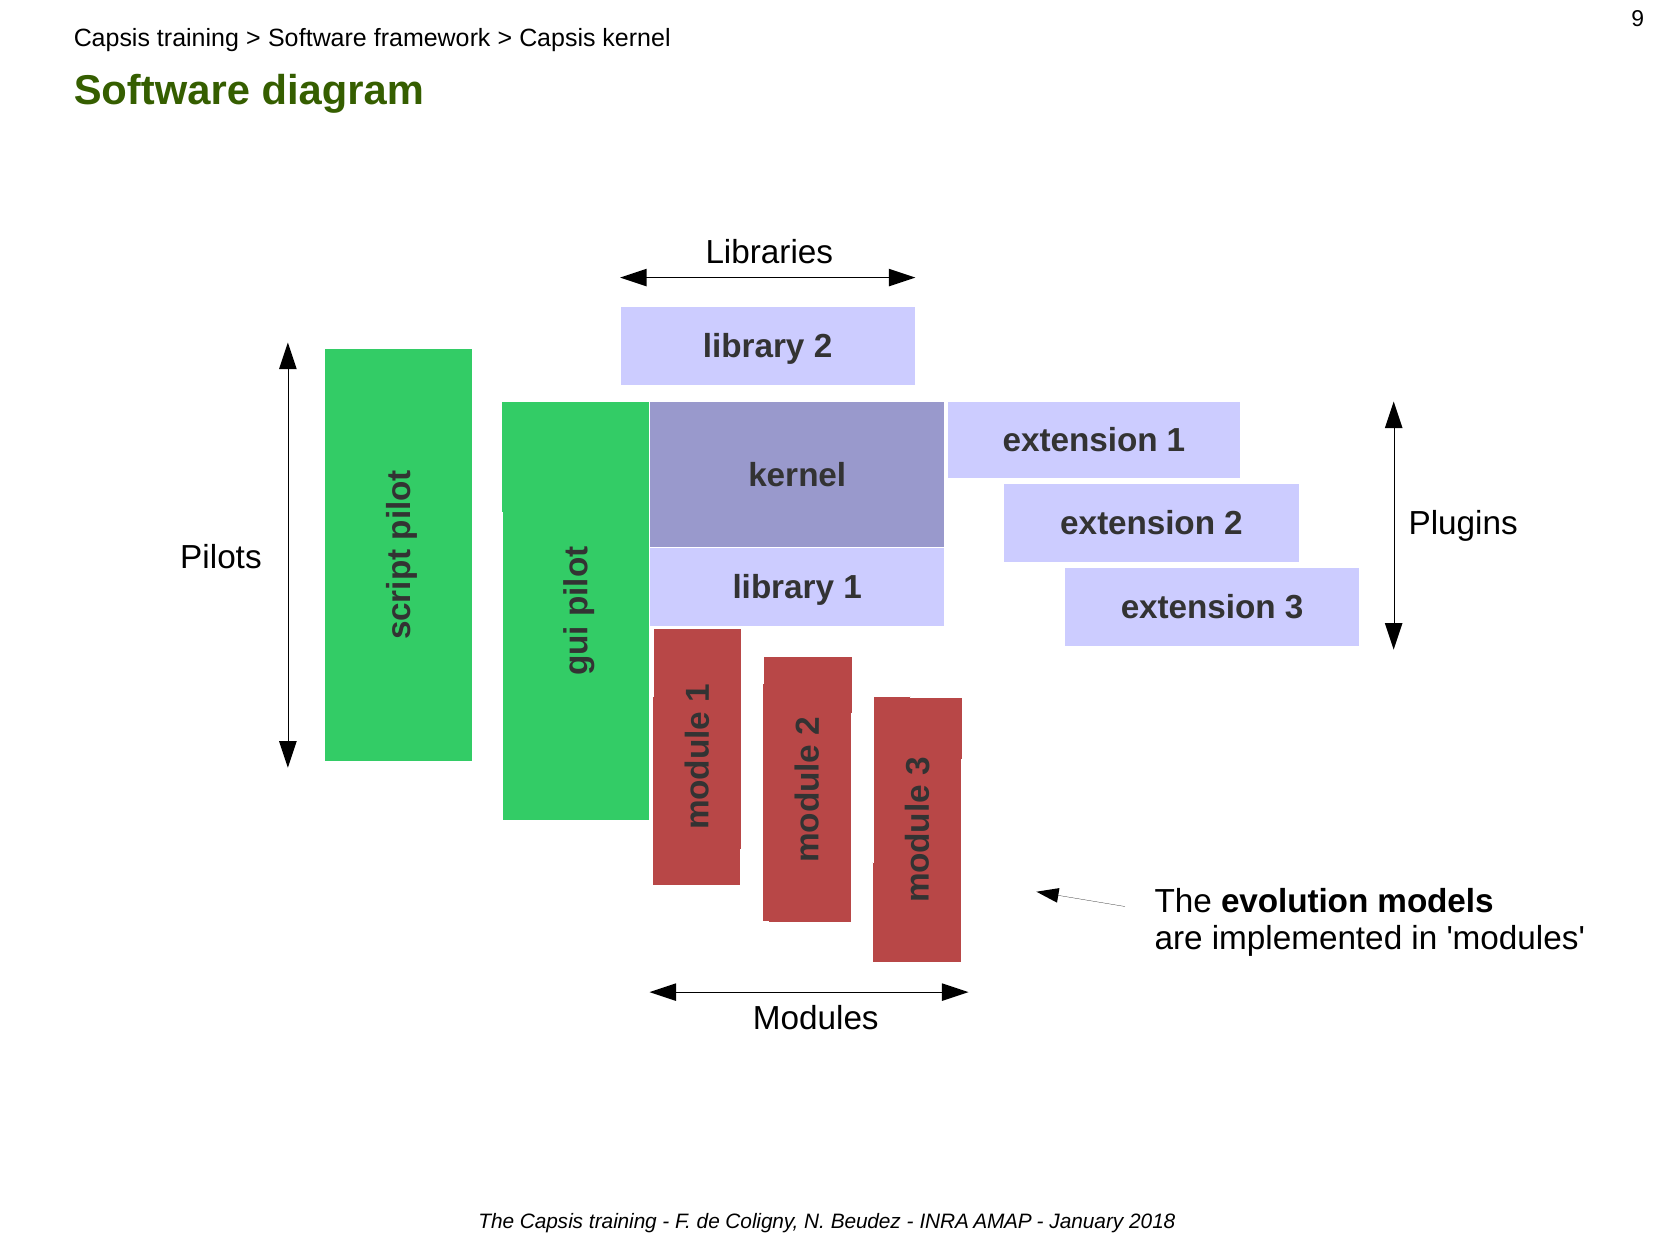

9
Capsis training > Software framework > Capsis kernel
Software diagram
Libraries
library 2
kernel
extension 1
script pilot
extension 2
Plugins
Pilots
gui pilot
Library 1
library 1
extension 3
module 1
module 2
module 3
The evolution models
are implemented in 'modules'
Modules
The Capsis training - F. de Coligny, N. Beudez - INRA AMAP - January 2018